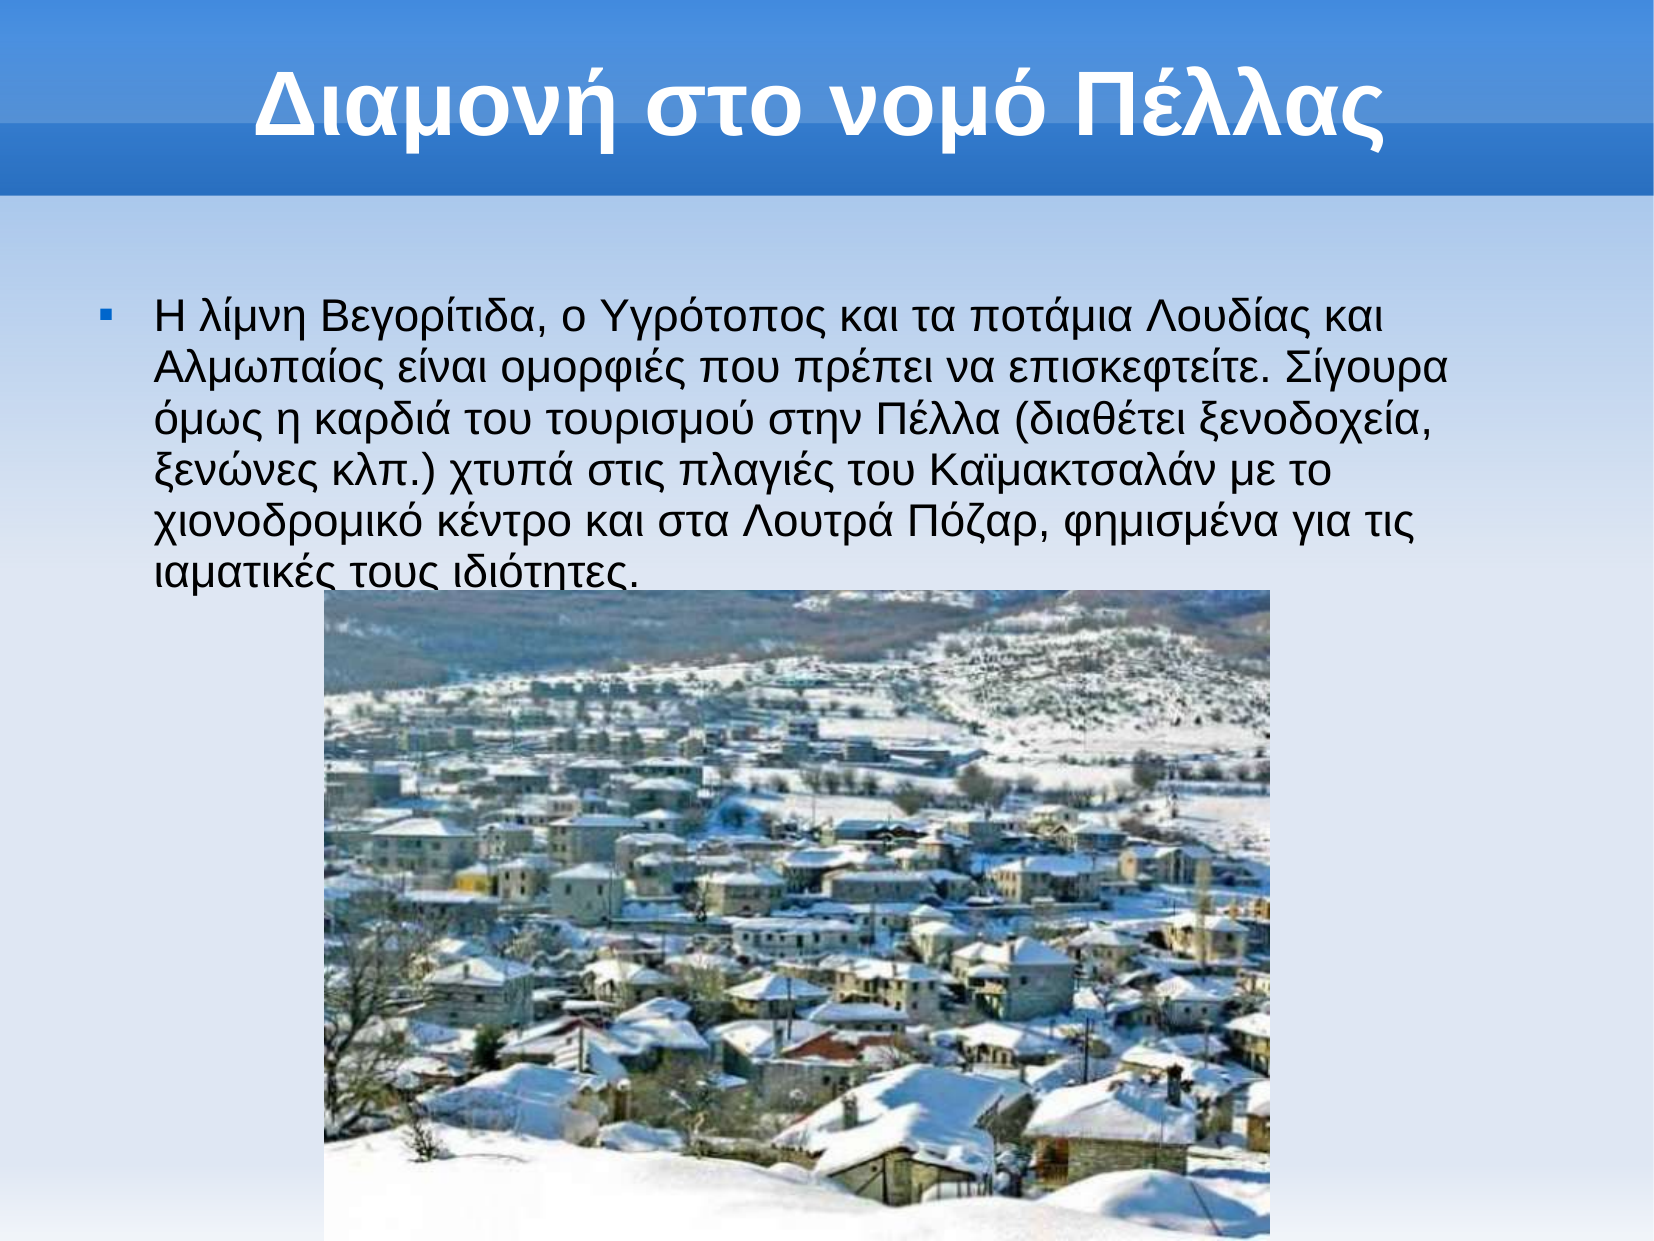

# Διαμονή στο νομό Πέλλας
Η λίμνη Βεγορίτιδα, ο Υγρότοπος και τα ποτάμια Λουδίας και Αλμωπαίος είναι ομορφιές που πρέπει να επισκεφτείτε. Σίγουρα όμως η καρδιά του τουρισμού στην Πέλλα (διαθέτει ξενοδοχεία, ξενώνες κλπ.) χτυπά στις πλαγιές του Καϊμακτσαλάν με το χιονοδρομικό κέντρο και στα Λουτρά Πόζαρ, φημισμένα για τις ιαματικές τους ιδιότητες.